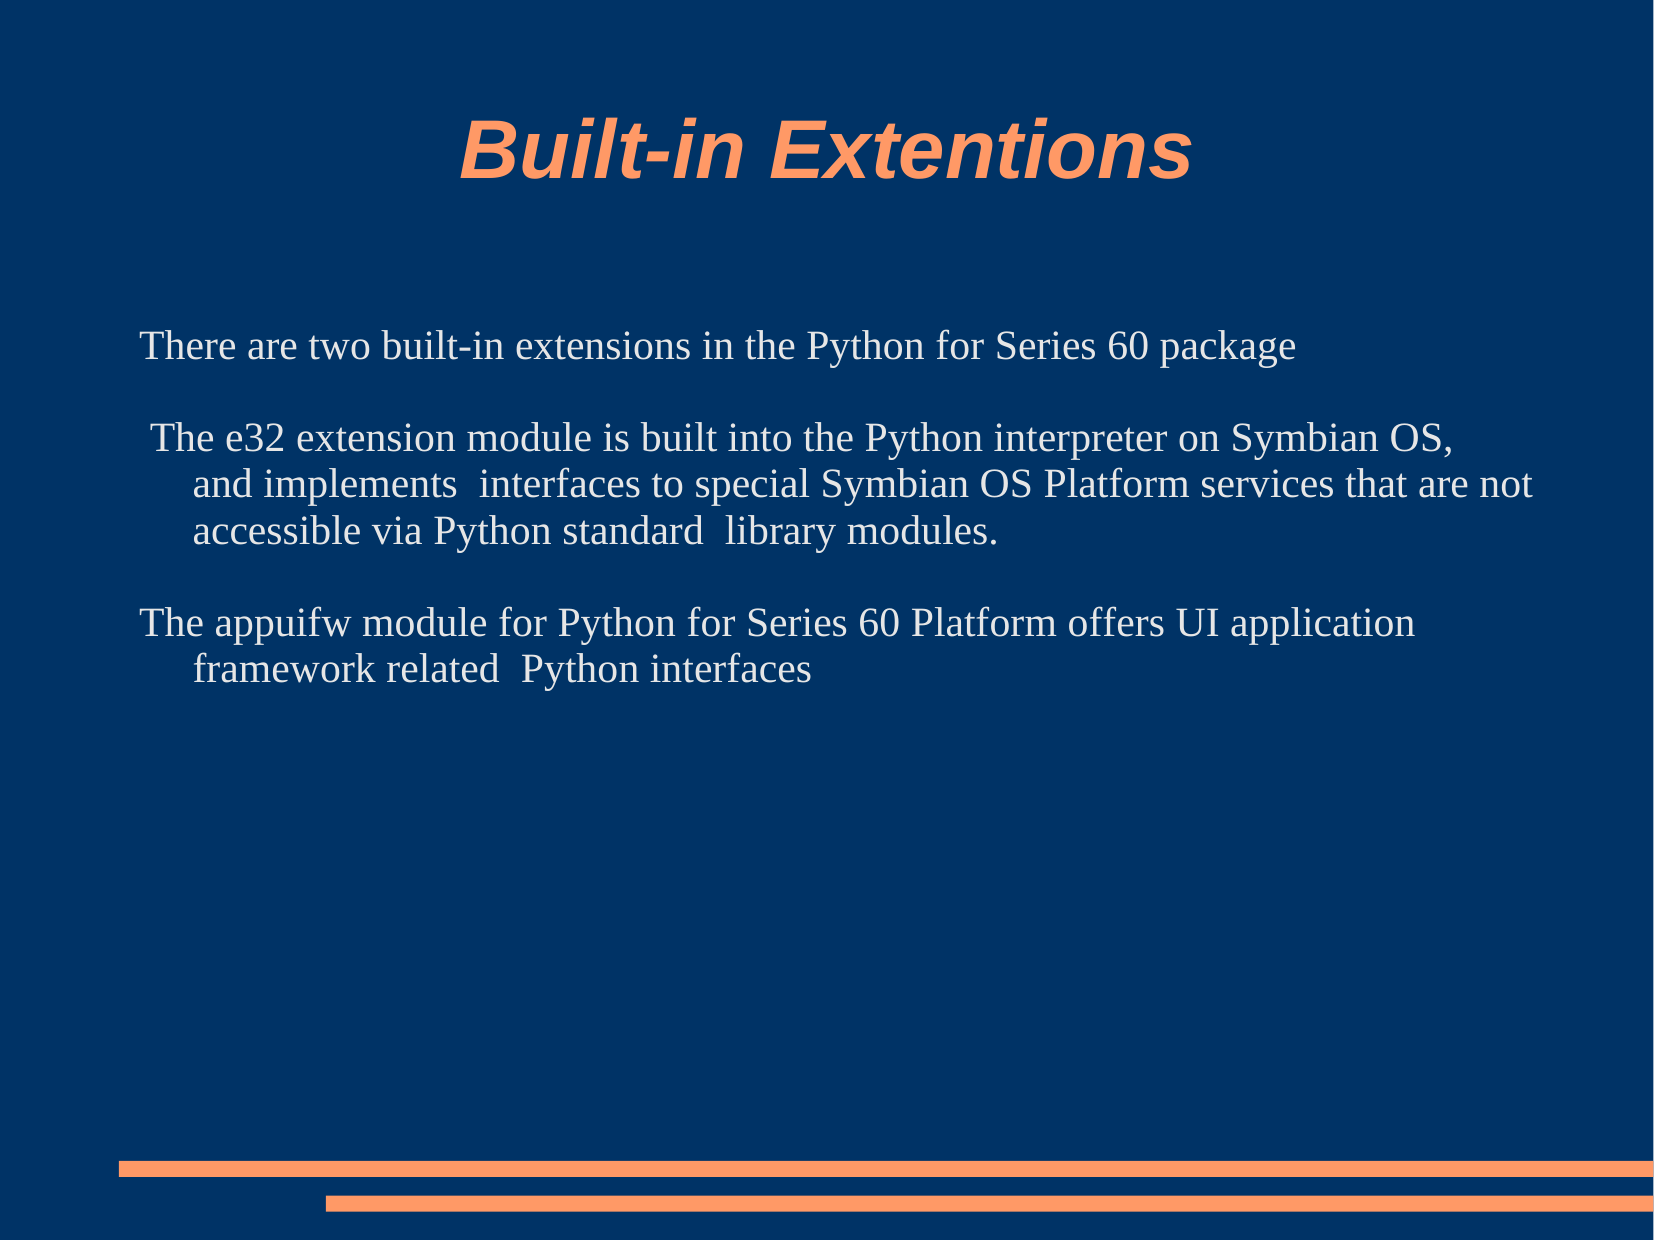

# Built-in Extentions
There are two built-in extensions in the Python for Series 60 package
 The e32 extension module is built into the Python interpreter on Symbian OS, and implements interfaces to special Symbian OS Platform services that are not accessible via Python standard library modules.
The appuifw module for Python for Series 60 Platform offers UI application framework related Python interfaces